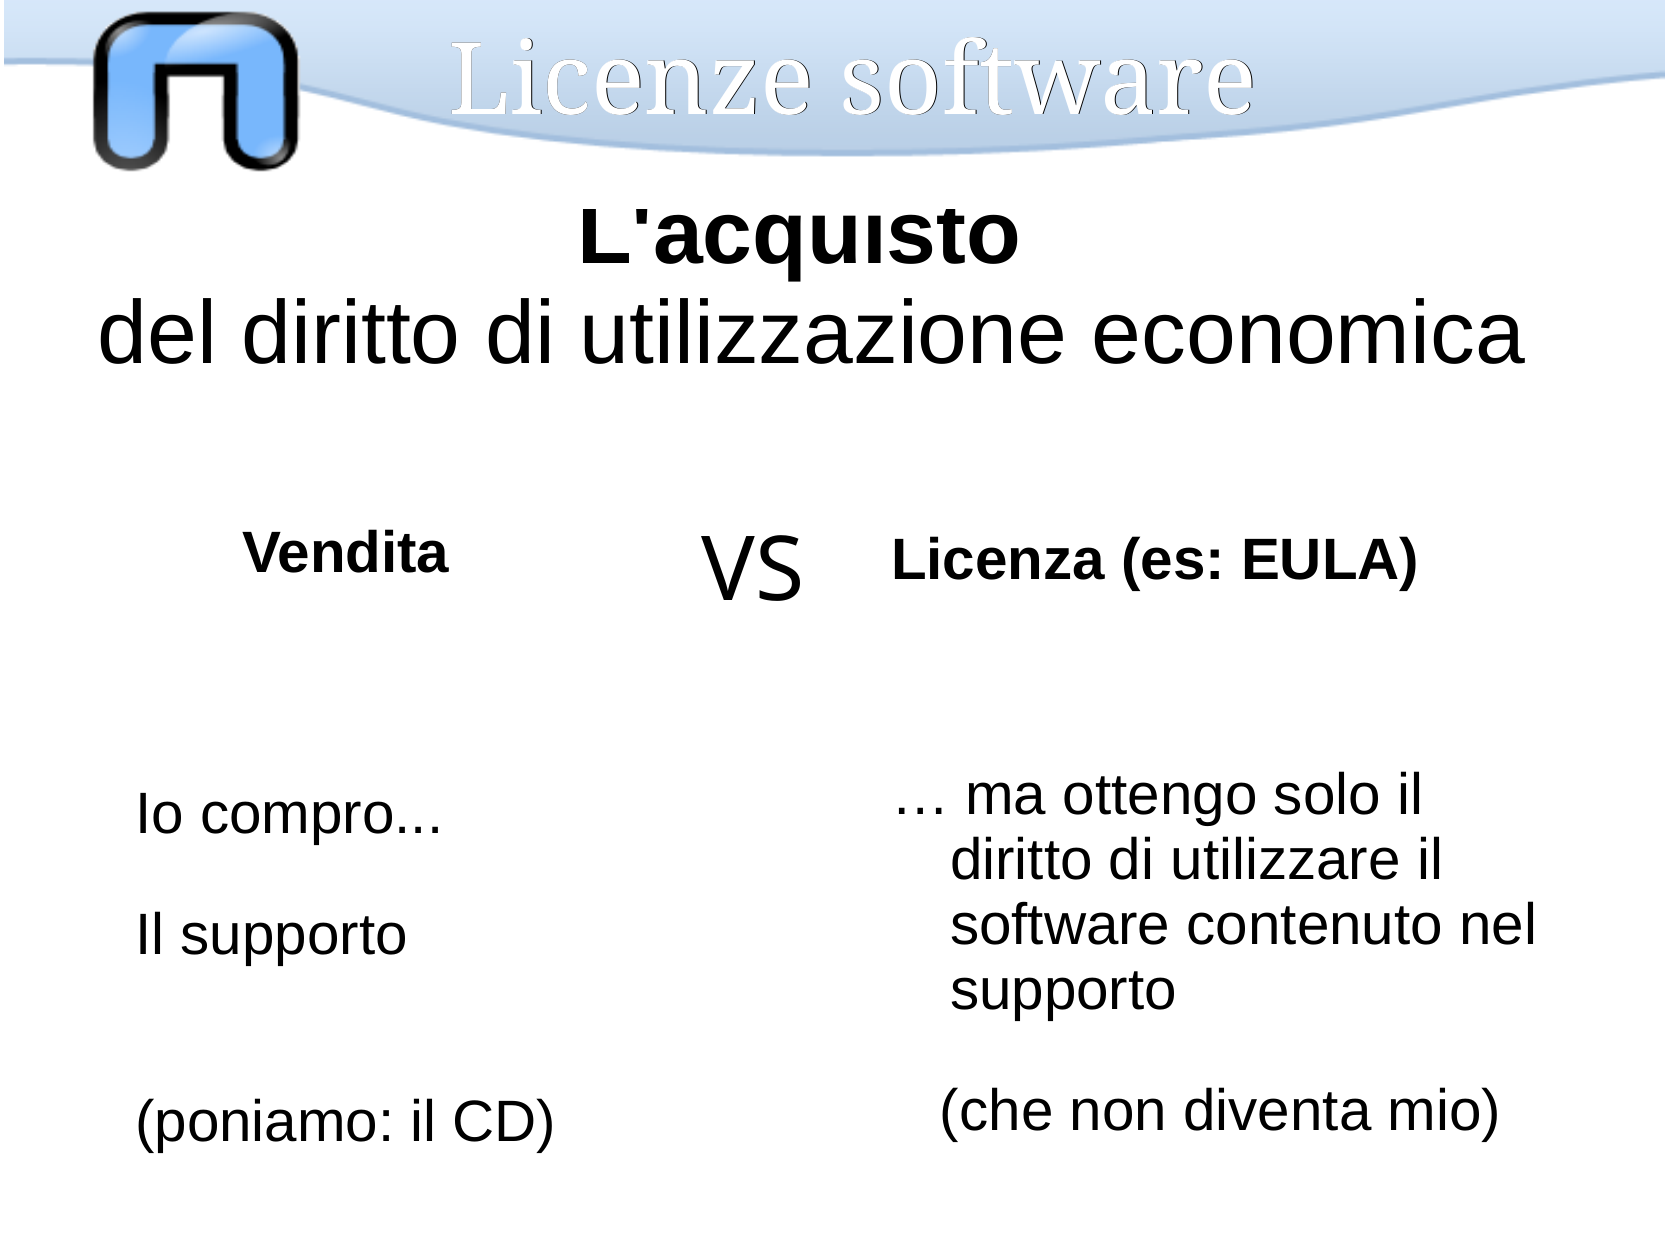

# L'acquisto del diritto di utilizzazione economica VS
 Licenze software
 Vendita
Io compro...
Il supporto
(poniamo: il CD)
Licenza (es: EULA)
… ma ottengo solo il diritto di utilizzare il software contenuto nel supporto
 (che non diventa mio)